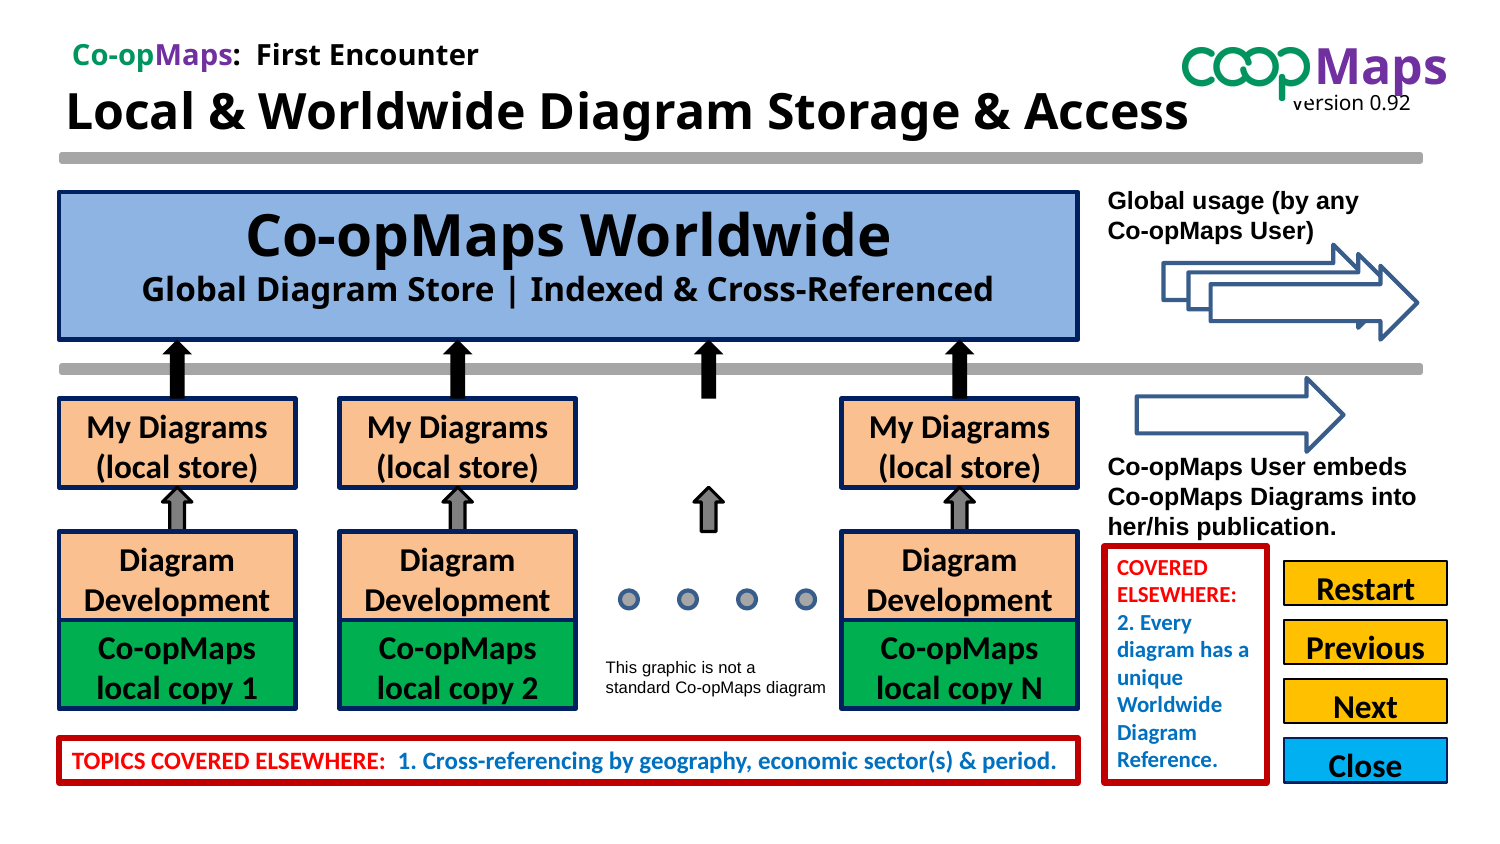

Maps
Version 0.92
Co-opMaps: First Encounter
Local & Worldwide Diagram Storage & Access
Global usage (by any
Co-opMaps User)
Co-opMaps Worldwide
Global Diagram Store | Indexed & Cross-Referenced
My Diagrams (local store)
My Diagrams (local store)
My Diagrams (local store)
Co-opMaps User embeds
Co-opMaps Diagrams into
her/his publication.
Diagram Development
Diagram Development
Diagram Development
COVERED ELSEWHERE:
2. Every diagram has a unique Worldwide Diagram Reference.
Restart
Co-opMaps local copy 1
Co-opMaps local copy 2
Co-opMaps local copy N
Previous
This graphic is not a
standard Co-opMaps diagram
Next
TOPICS COVERED ELSEWHERE: 1. Cross-referencing by geography, economic sector(s) & period.
Close